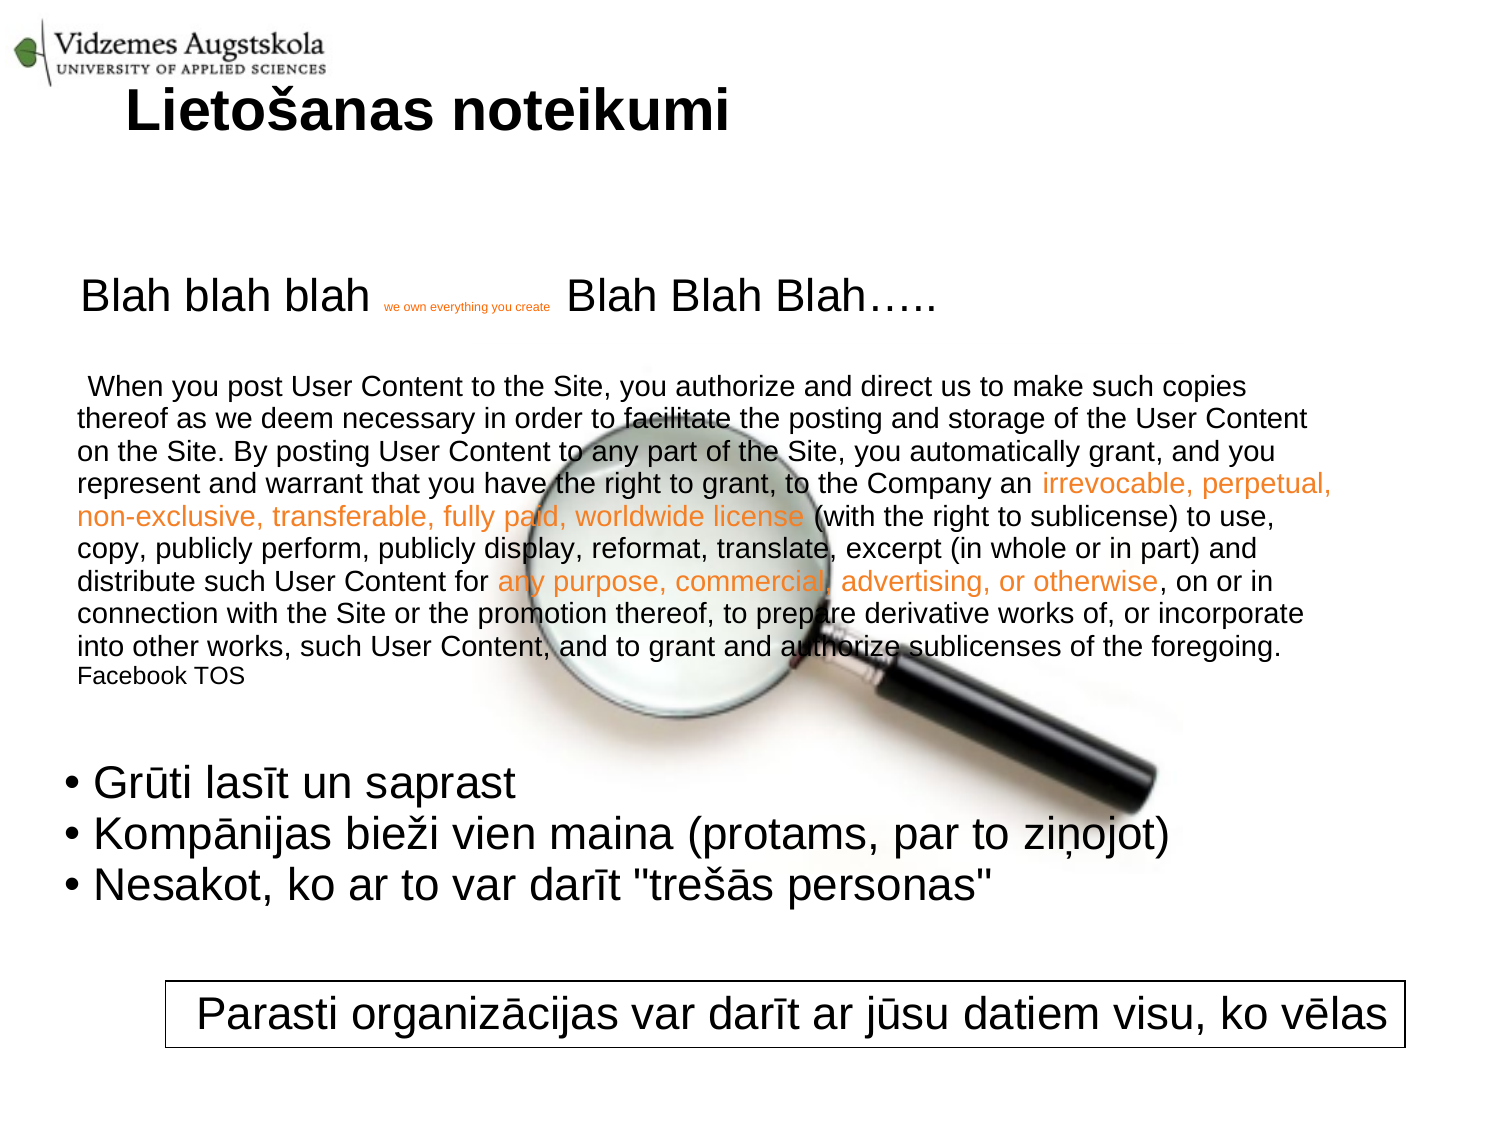

# Lietošanas noteikumi
Blah blah blah we own everything you create Blah Blah Blah…..
When you post User Content to the Site, you authorize and direct us to make such copies thereof as we deem necessary in order to facilitate the posting and storage of the User Content on the Site. By posting User Content to any part of the Site, you automatically grant, and you represent and warrant that you have the right to grant, to the Company an irrevocable, perpetual, non-exclusive, transferable, fully paid, worldwide license (with the right to sublicense) to use, copy, publicly perform, publicly display, reformat, translate, excerpt (in whole or in part) and distribute such User Content for any purpose, commercial, advertising, or otherwise, on or in connection with the Site or the promotion thereof, to prepare derivative works of, or incorporate into other works, such User Content, and to grant and authorize sublicenses of the foregoing. Facebook TOS
 Grūti lasīt un saprast
 Kompānijas bieži vien maina (protams, par to ziņojot)
 Nesakot, ko ar to var darīt "trešās personas"
Parasti organizācijas var darīt ar jūsu datiem visu, ko vēlas